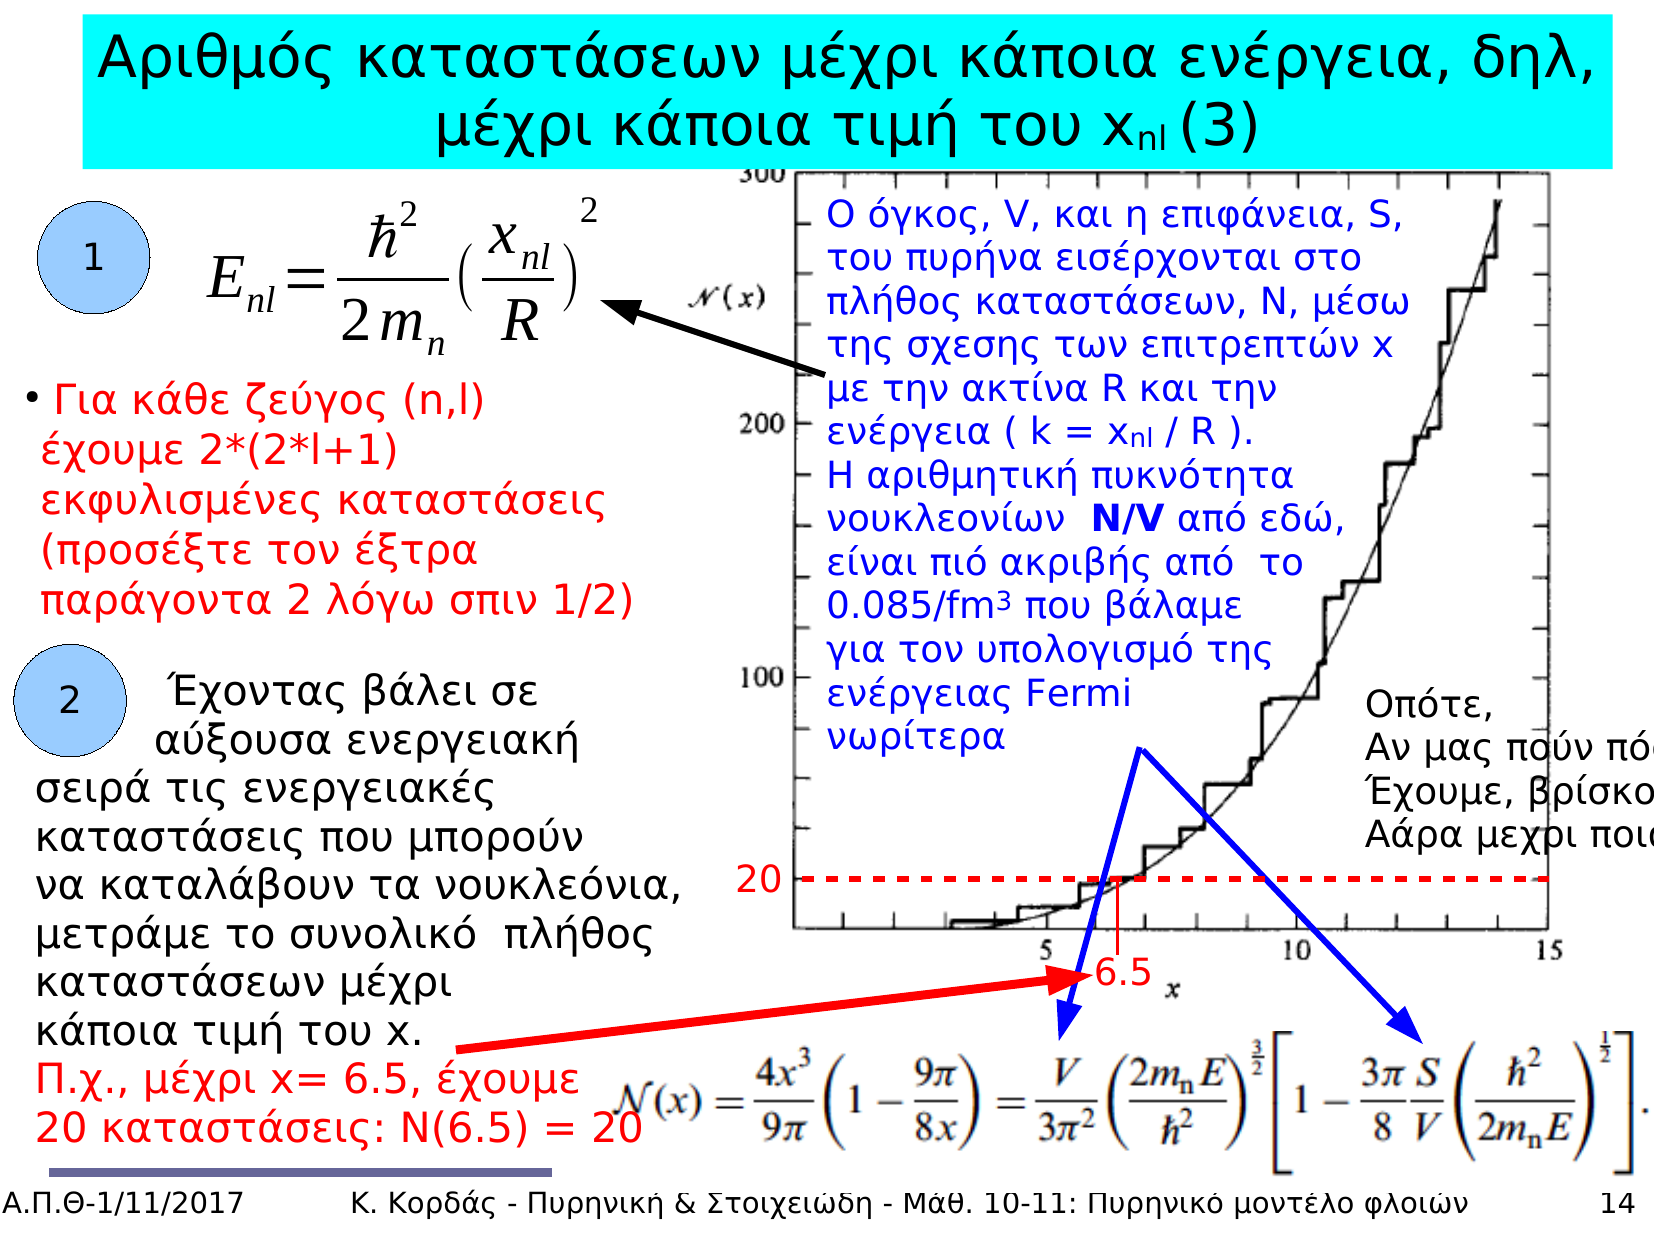

# Αριθμός καταστάσεων μέχρι κάποια ενέργεια, δηλ, μέχρι κάποια τιμή του xnl (3)
O όγκος, V, και η επιφάνεια, S,
του πυρήνα εισέρχονται στο
πλήθος καταστάσεων, N, μέσω
της σχεσης των επιτρεπτών x
με την ακτίνα R και την
ενέργεια ( k = xnl / R ).
Η αριθμητική πυκνότητα
νουκλεονίων N/V από εδώ,
είναι πιό ακριβής από το
0.085/fm3 που βάλαμε
για τον υπολογισμό της
ενέργειας Fermi
νωρίτερα
1
 Για κάθε ζεύγος (n,l)
έχουμε 2*(2*l+1)
εκφυλισμένες καταστάσεις
(προσέξτε τον έξτρα
παράγοντα 2 λόγω σπιν 1/2)
2
 Έχοντας βάλει σε
 αύξουσα ενεργειακή
σειρά τις ενεργειακές
καταστάσεις που μπορούν
να καταλάβουν τα νουκλεόνια,
μετράμε το συνολικό πλήθος
καταστάσεων μέχρι
κάποια τιμή του x.
Π.χ., μέχρι x= 6.5, έχουμε
20 καταστάσεις: Ν(6.5) = 20
Οπότε,
Αν μας πούν πόσα νετρόνια
Έχουμε, βρίσκουμε μέρχι ποιό x χρειαζόμαστε,
Αάρα μεχρι ποιά ενεργειακή στάθμη → Ενέργεια Fερμι
20
6.5
Α.Π.Θ-1/11/2017
Κ. Κορδάς - Πυρηνική & Στοιχειώδη - Μάθ. 10-11: Πυρηνικό μοντέλο φλοιών
14